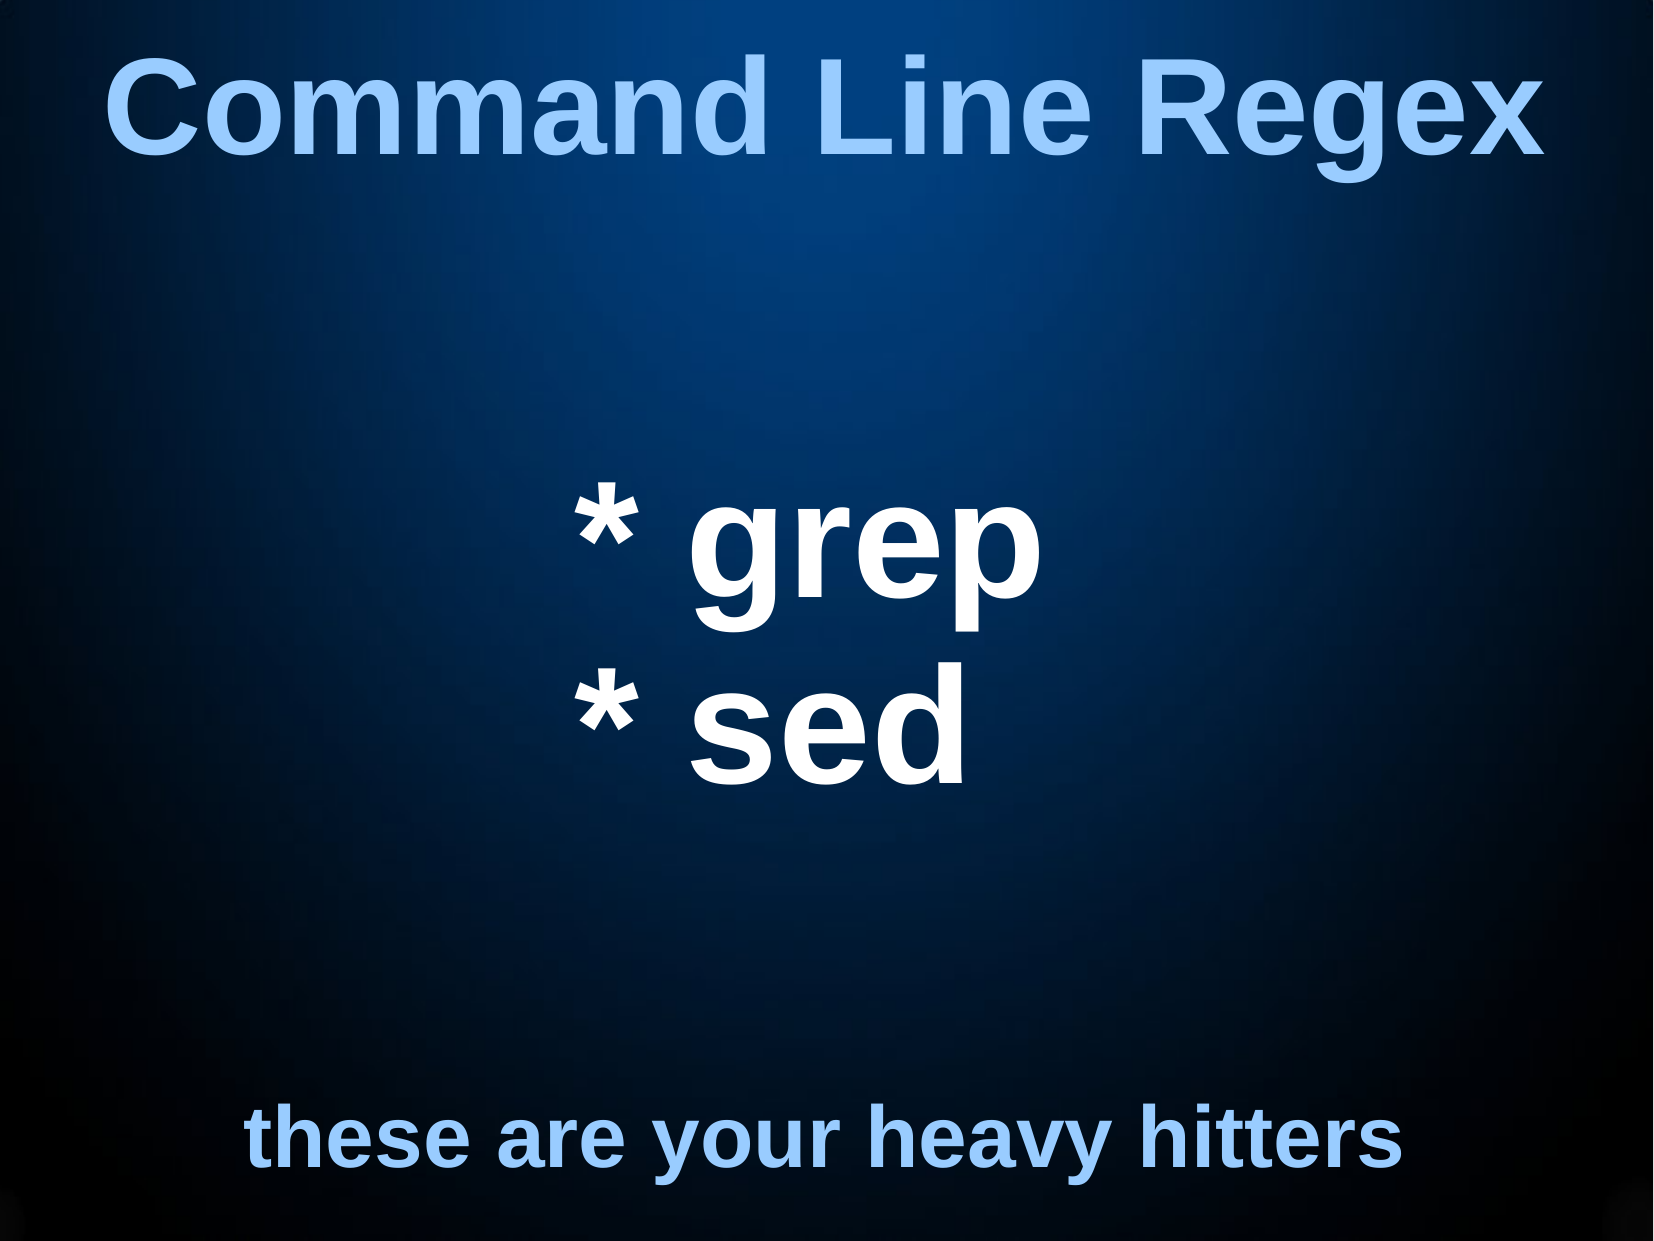

# Command Line Regex
* grep
* sed
these are your heavy hitters